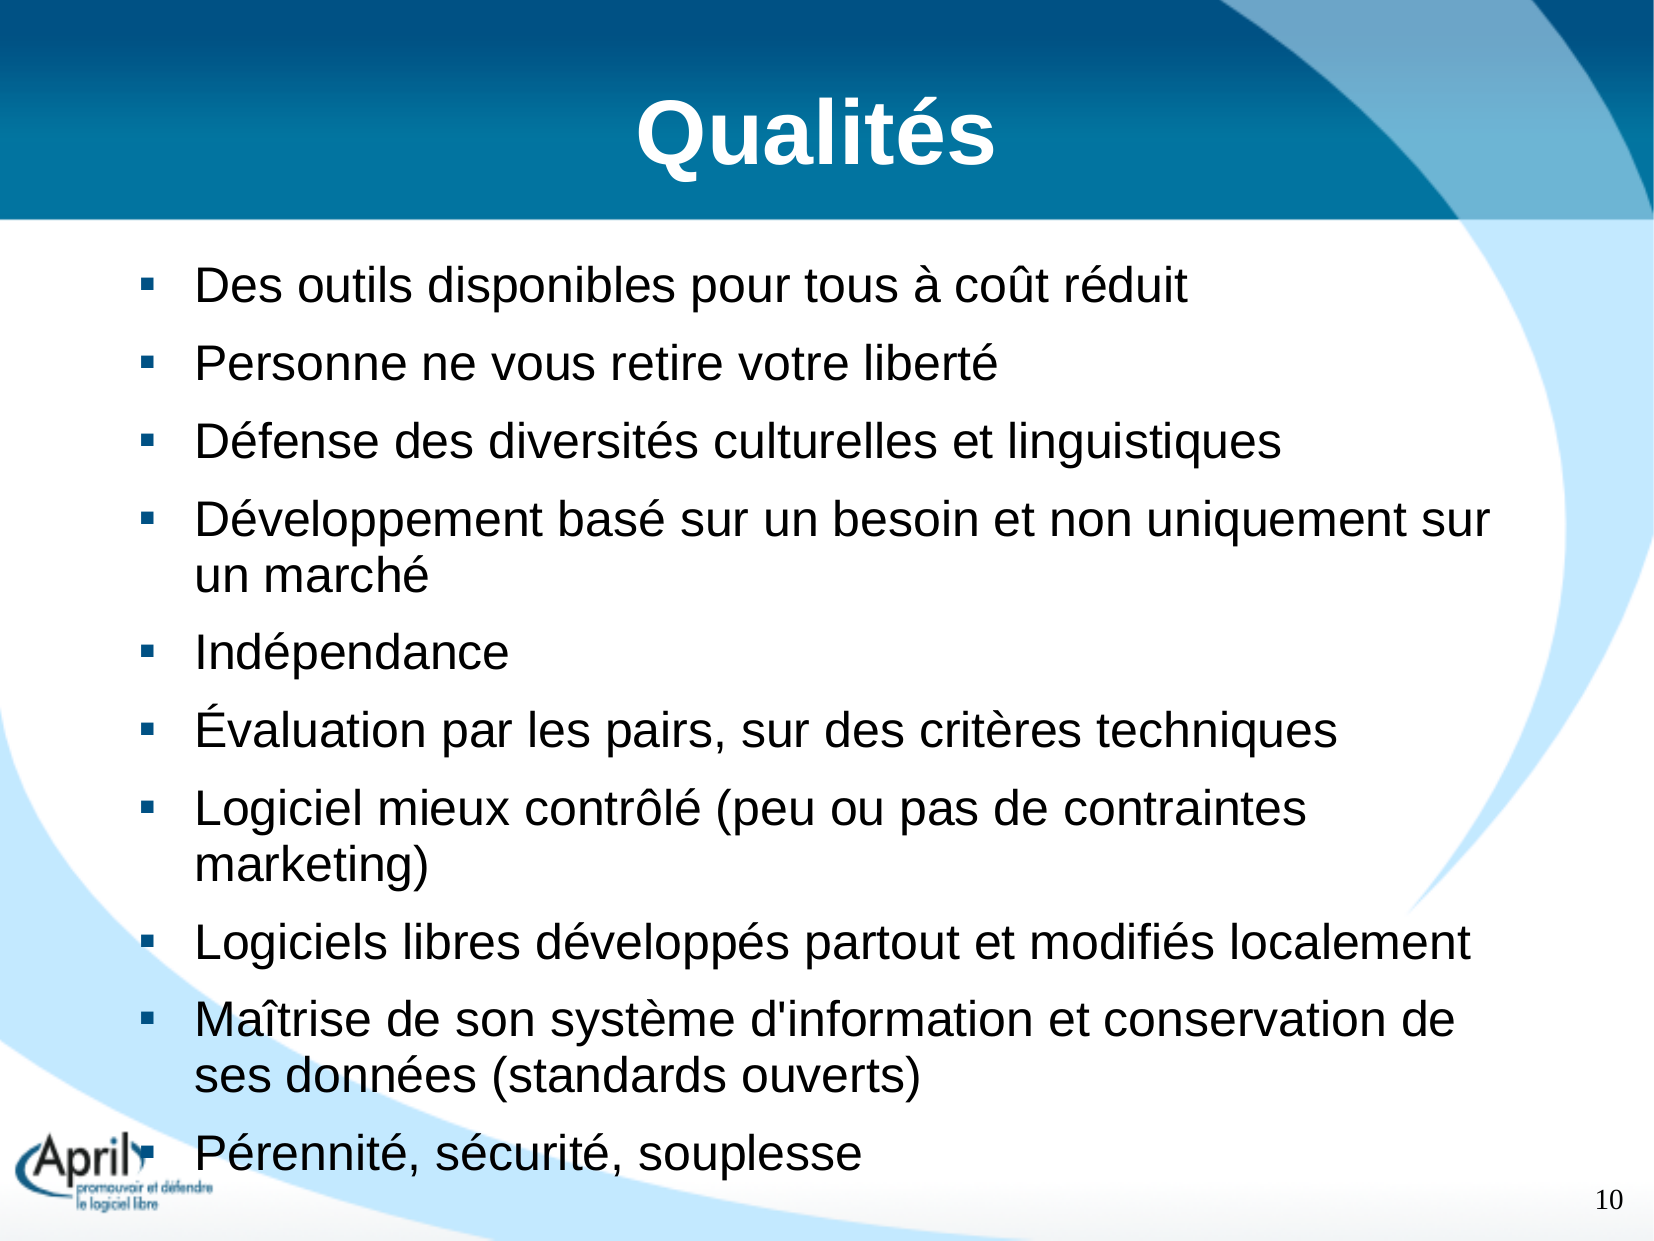

# Qualités
Des outils disponibles pour tous à coût réduit
Personne ne vous retire votre liberté
Défense des diversités culturelles et linguistiques
Développement basé sur un besoin et non uniquement sur un marché
Indépendance
Évaluation par les pairs, sur des critères techniques
Logiciel mieux contrôlé (peu ou pas de contraintes marketing)
Logiciels libres développés partout et modifiés localement
Maîtrise de son système d'information et conservation de ses données (standards ouverts)
Pérennité, sécurité, souplesse
10